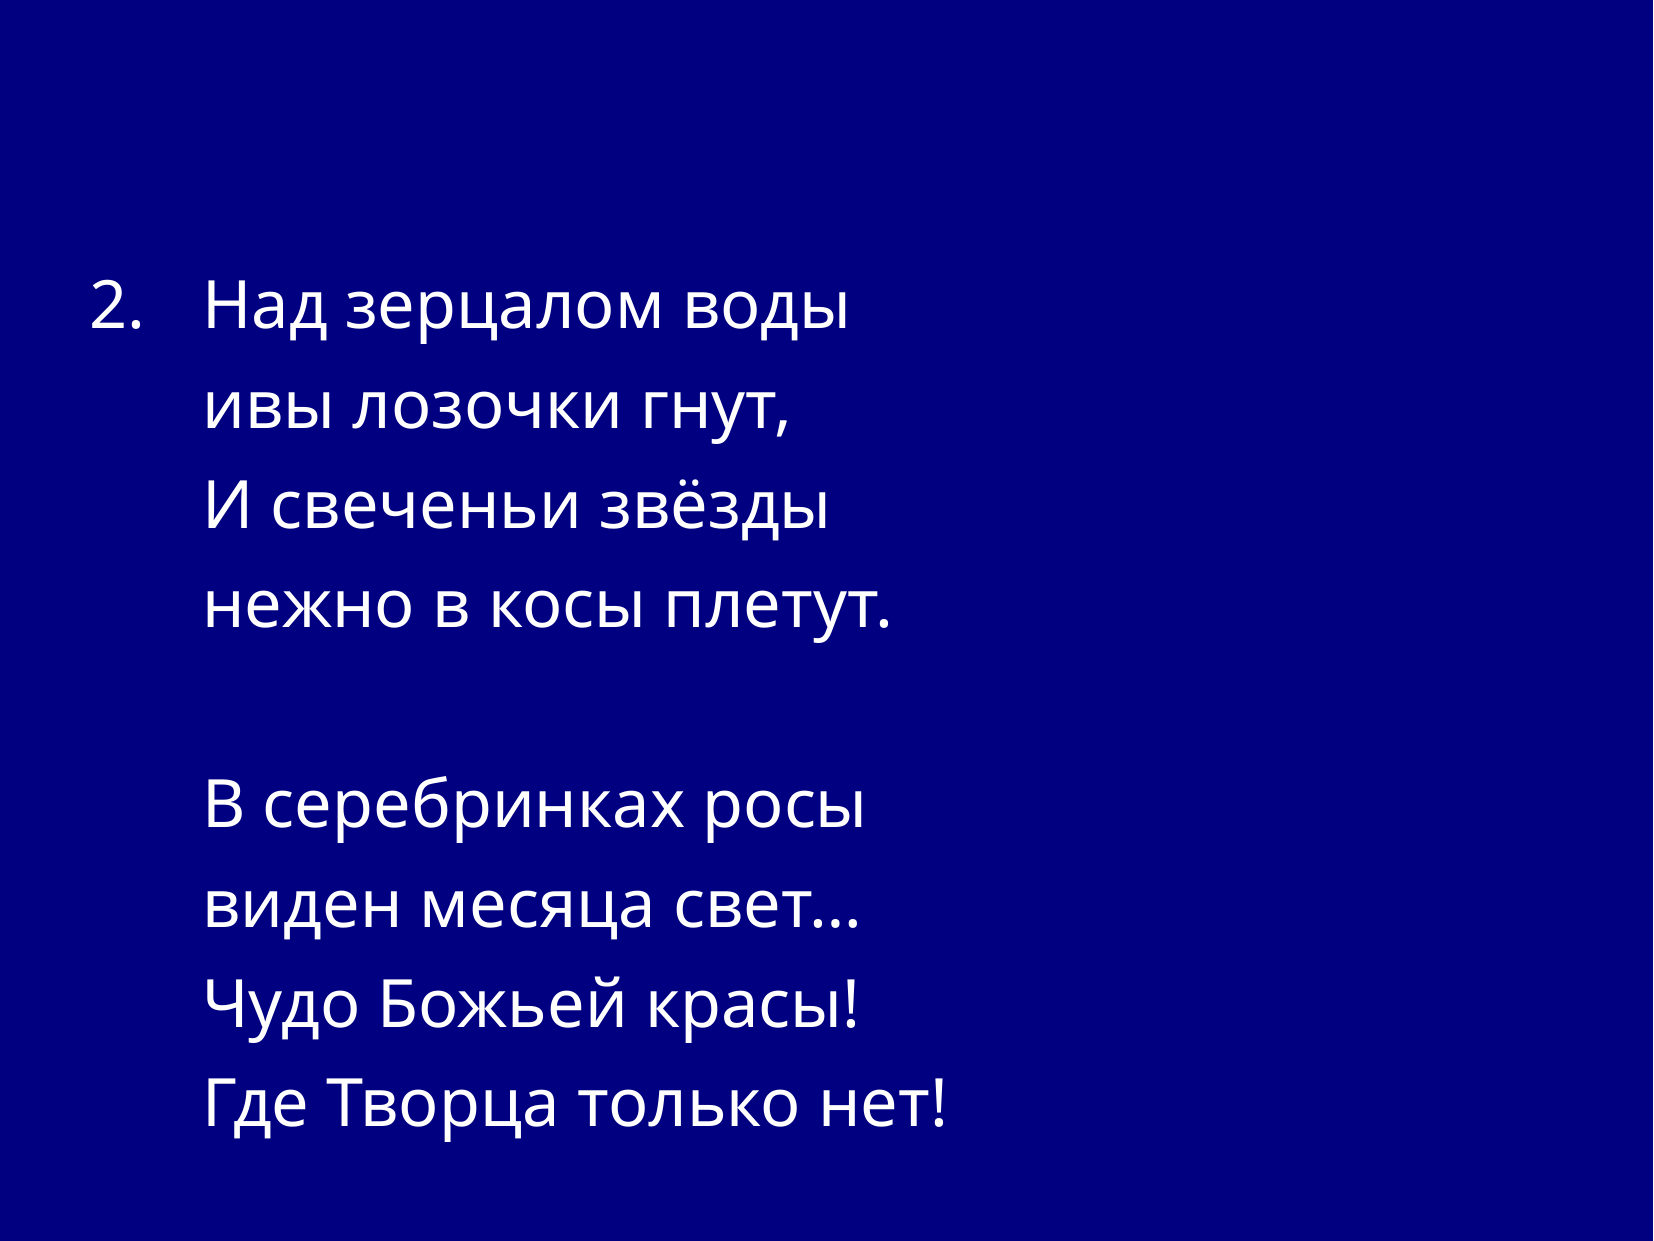

2.	Над зерцалом воды
	ивы лозочки гнут,
	И свеченьи звёзды
	нежно в косы плетут.
	В серебринках росы
	виден месяца свет…
	Чудо Божьей красы!
	Где Творца только нет!